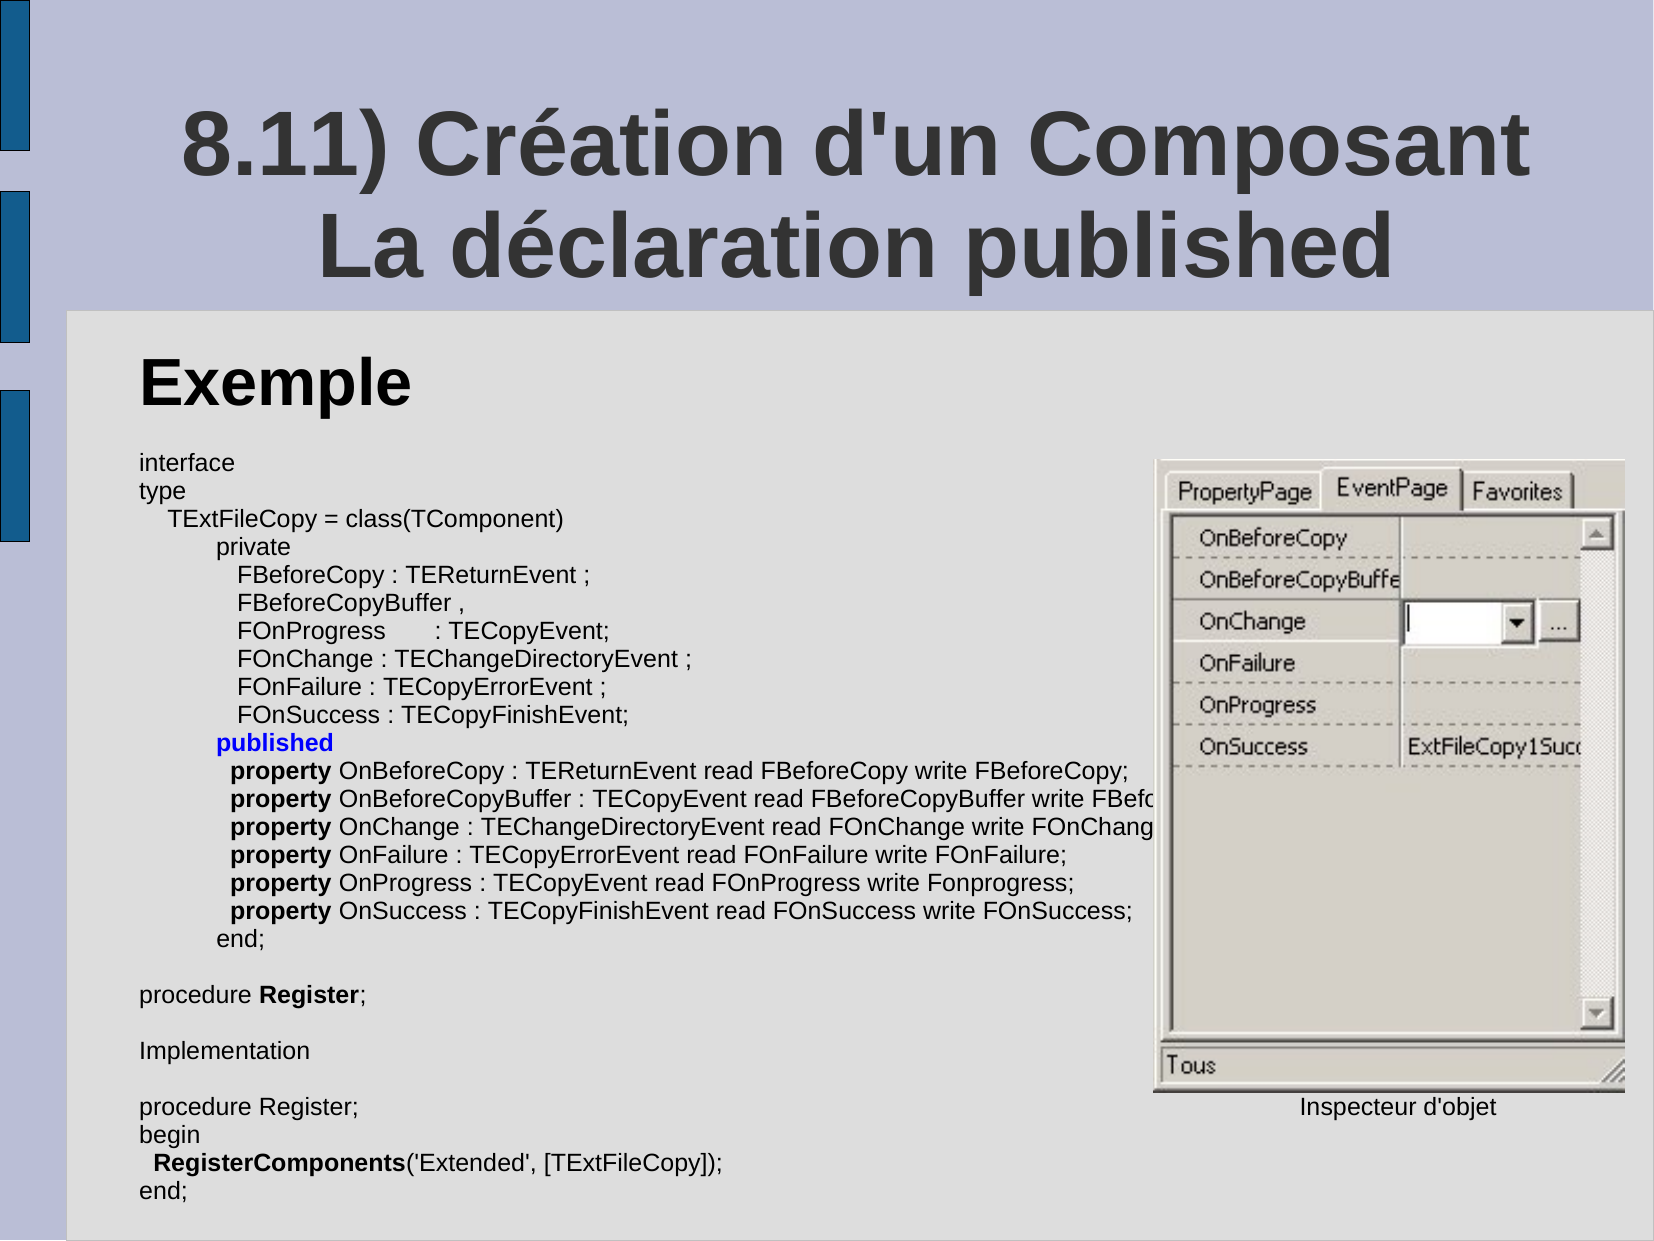

# 8.11) Création d'un Composant La déclaration published
Exemple
interface
type
 TExtFileCopy = class(TComponent)
private
 FBeforeCopy : TEReturnEvent ;
 FBeforeCopyBuffer ,
 FOnProgress : TECopyEvent;
 FOnChange : TEChangeDirectoryEvent ;
 FOnFailure : TECopyErrorEvent ;
 FOnSuccess : TECopyFinishEvent;
published
 property OnBeforeCopy : TEReturnEvent read FBeforeCopy write FBeforeCopy;
 property OnBeforeCopyBuffer : TECopyEvent read FBeforeCopyBuffer write FBeforeCopyBuffer;
 property OnChange : TEChangeDirectoryEvent read FOnChange write FOnChange;
 property OnFailure : TECopyErrorEvent read FOnFailure write FOnFailure;
 property OnProgress : TECopyEvent read FOnProgress write Fonprogress;
 property OnSuccess : TECopyFinishEvent read FOnSuccess write FOnSuccess;
 end;
procedure Register;
Implementation
procedure Register;													Inspecteur d'objet
begin
 RegisterComponents('Extended', [TExtFileCopy]);
end;